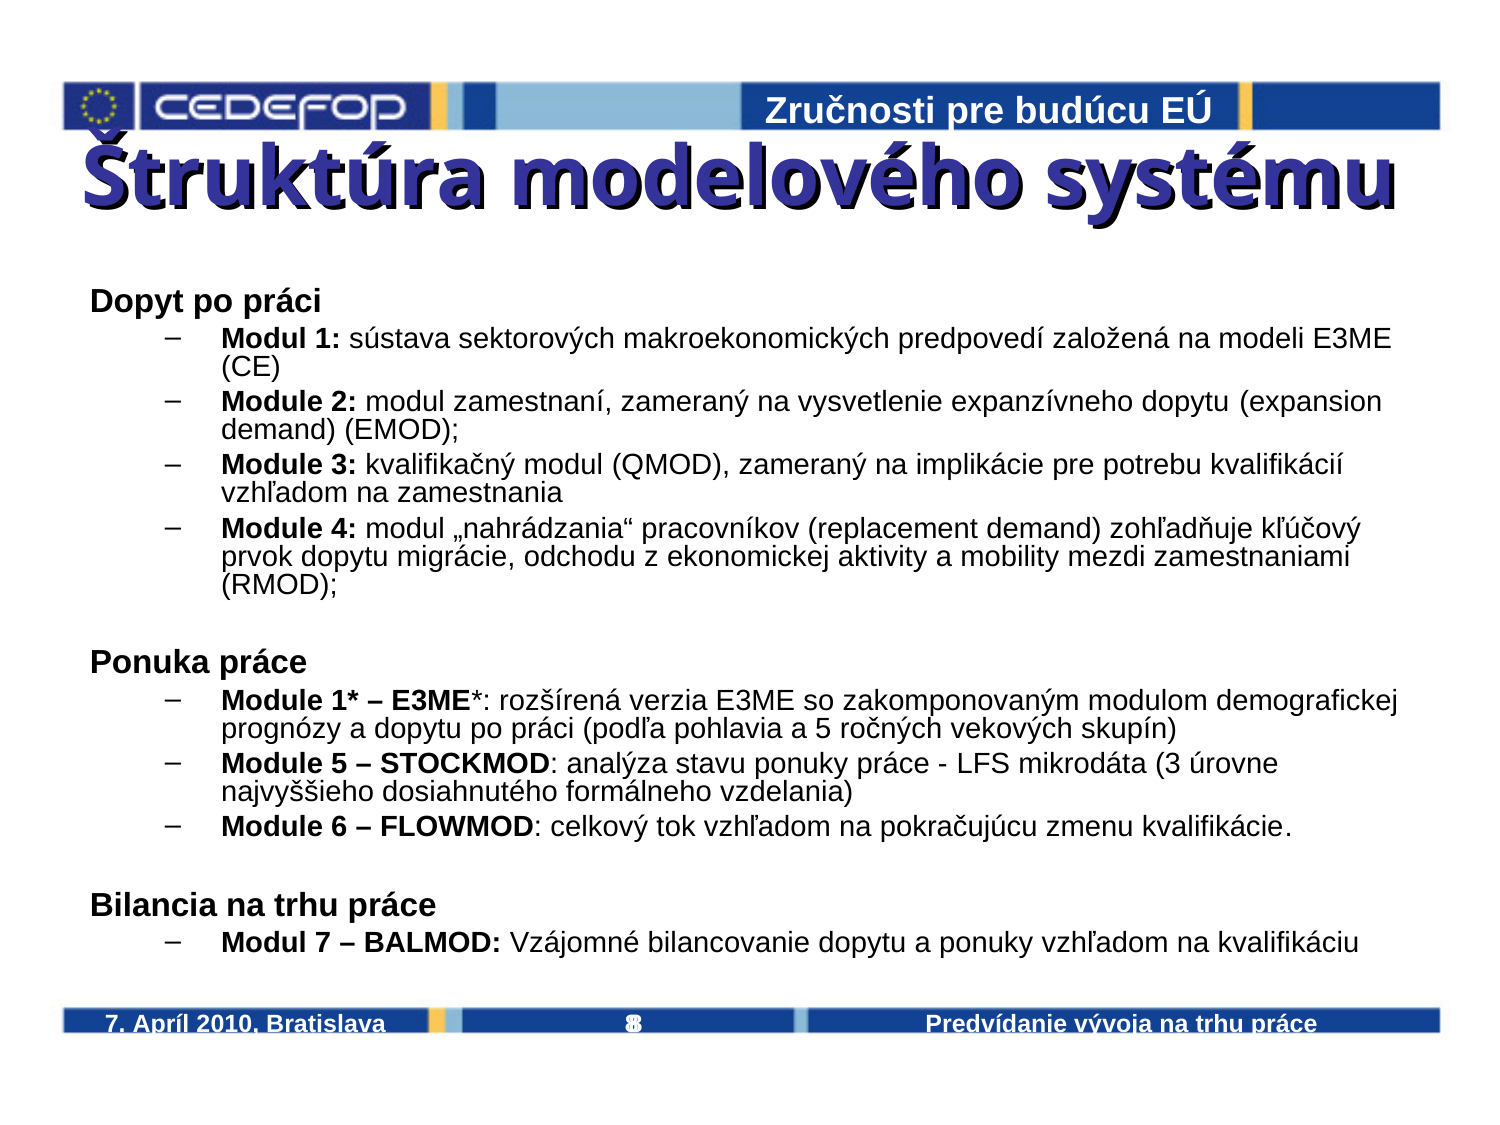

# Štruktúra modelového systému
Dopyt po práci
Modul 1: sústava sektorových makroekonomických predpovedí založená na modeli E3ME (CE)
Module 2: modul zamestnaní, zameraný na vysvetlenie expanzívneho dopytu (expansion demand) (EMOD);
Module 3: kvalifikačný modul (QMOD), zameraný na implikácie pre potrebu kvalifikácií vzhľadom na zamestnania
Module 4: modul „nahrádzania“ pracovníkov (replacement demand) zohľadňuje kľúčový prvok dopytu migrácie, odchodu z ekonomickej aktivity a mobility mezdi zamestnaniami (RMOD);
Ponuka práce
Module 1* – E3ME*: rozšírená verzia E3ME so zakomponovaným modulom demografickej prognózy a dopytu po práci (podľa pohlavia a 5 ročných vekových skupín)
Module 5 – STOCKMOD: analýza stavu ponuky práce - LFS mikrodáta (3 úrovne najvyššieho dosiahnutého formálneho vzdelania)
Module 6 – FLOWMOD: celkový tok vzhľadom na pokračujúcu zmenu kvalifikácie.
Bilancia na trhu práce
Modul 7 – BALMOD: Vzájomné bilancovanie dopytu a ponuky vzhľadom na kvalifikáciu